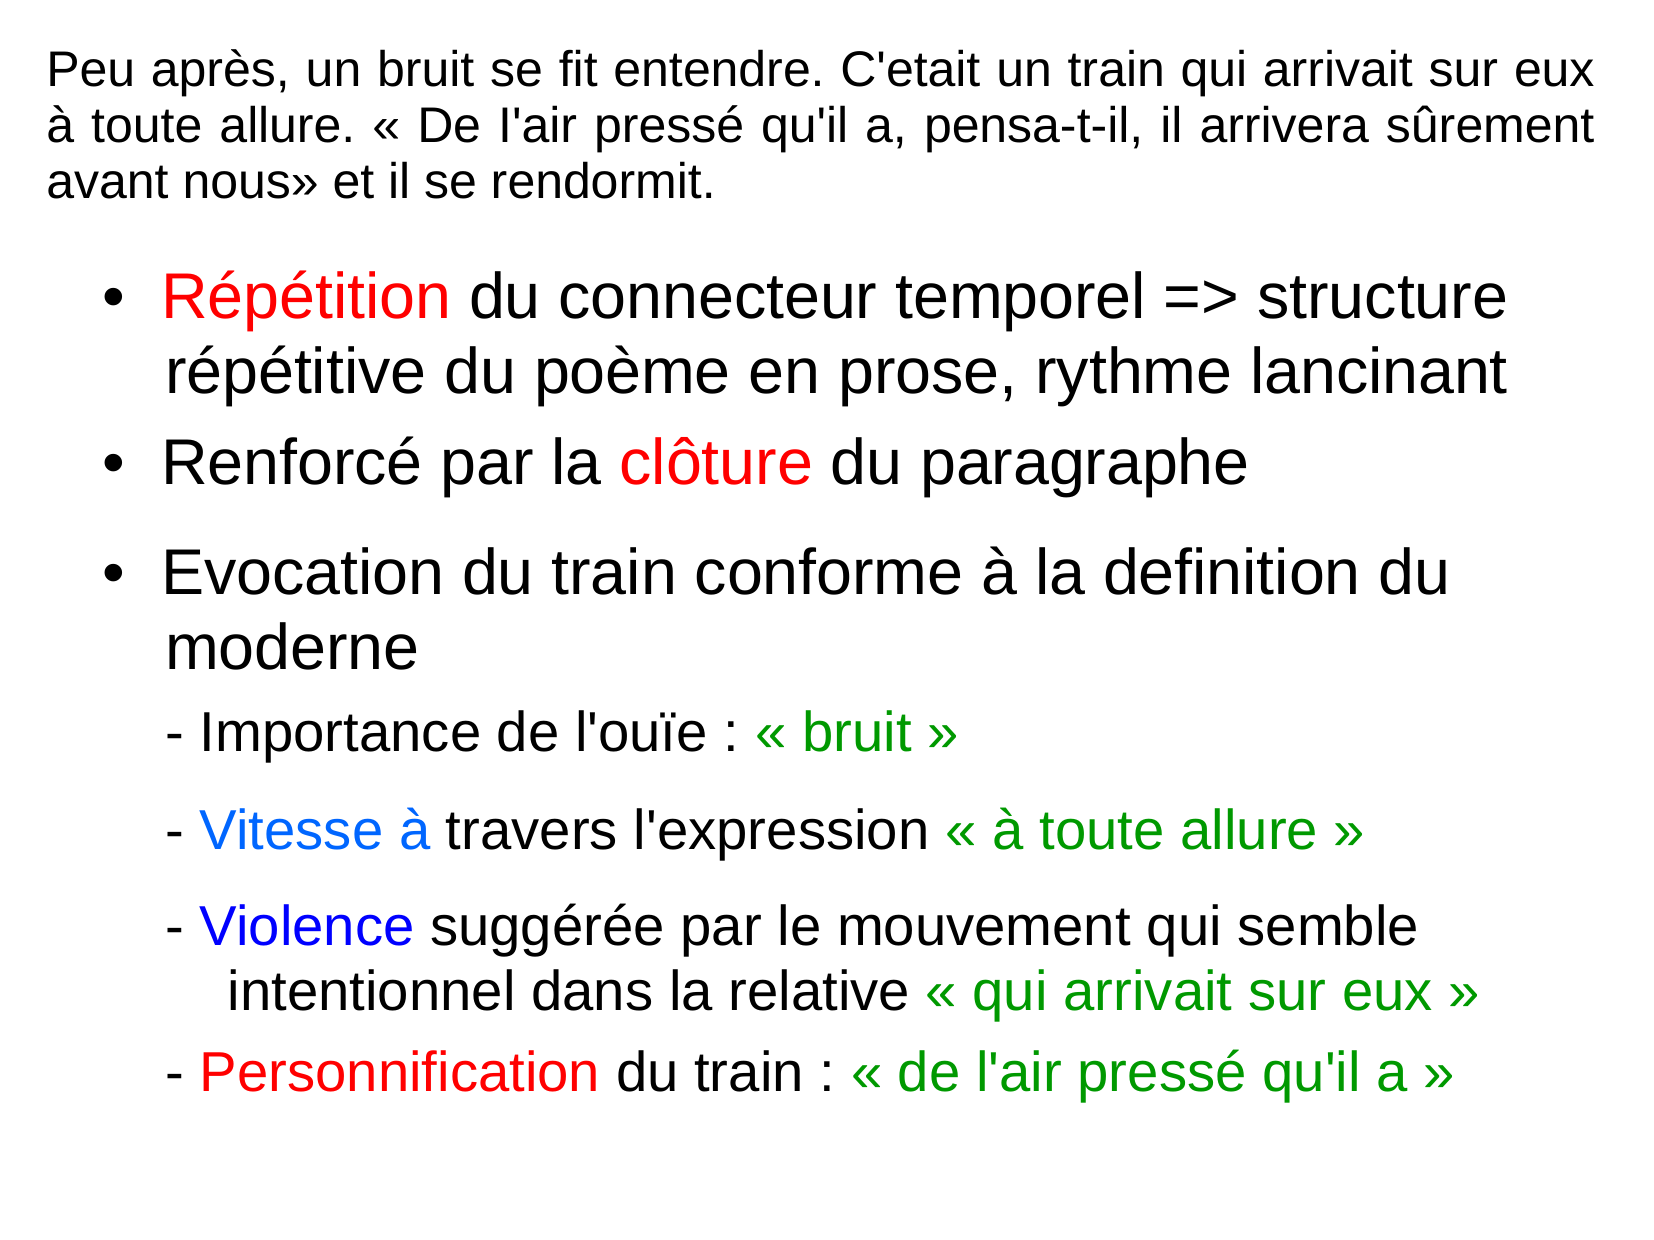

Peu après, un bruit se fit entendre. C'etait un train qui arrivait sur eux à toute allure. « De I'air pressé qu'il a, pensa-t-il, il arrivera sûrement avant nous» et il se rendormit.
• Répétition du connecteur temporel => structure répétitive du poème en prose, rythme lancinant
• Renforcé par la clôture du paragraphe
• Evocation du train conforme à la definition du moderne
- Importance de l'ouïe : « bruit »
- Vitesse à travers l'expression « à toute allure »
- Violence suggérée par le mouvement qui semble intentionnel dans la relative « qui arrivait sur eux »
- Personnification du train : « de l'air pressé qu'il a »